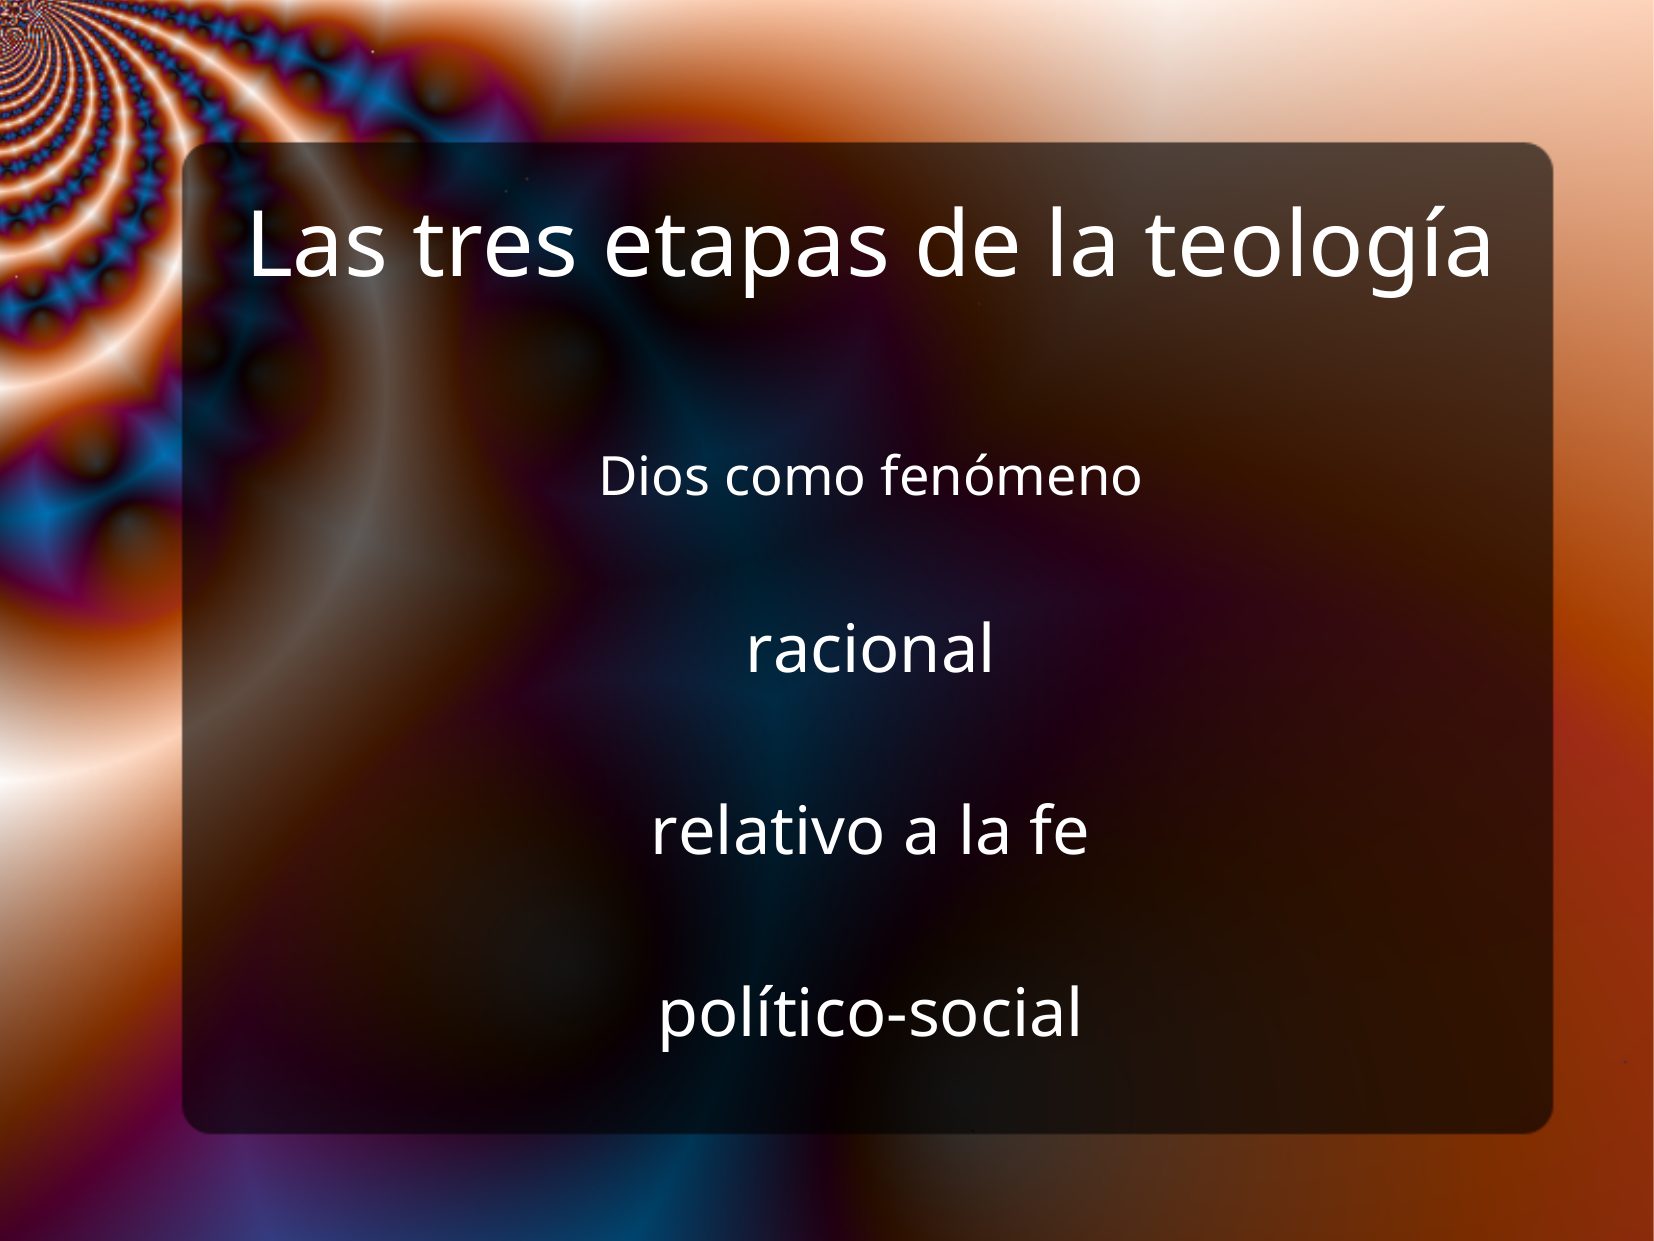

# Las tres etapas de la teología
Dios como fenómeno
racional
relativo a la fe
político-social